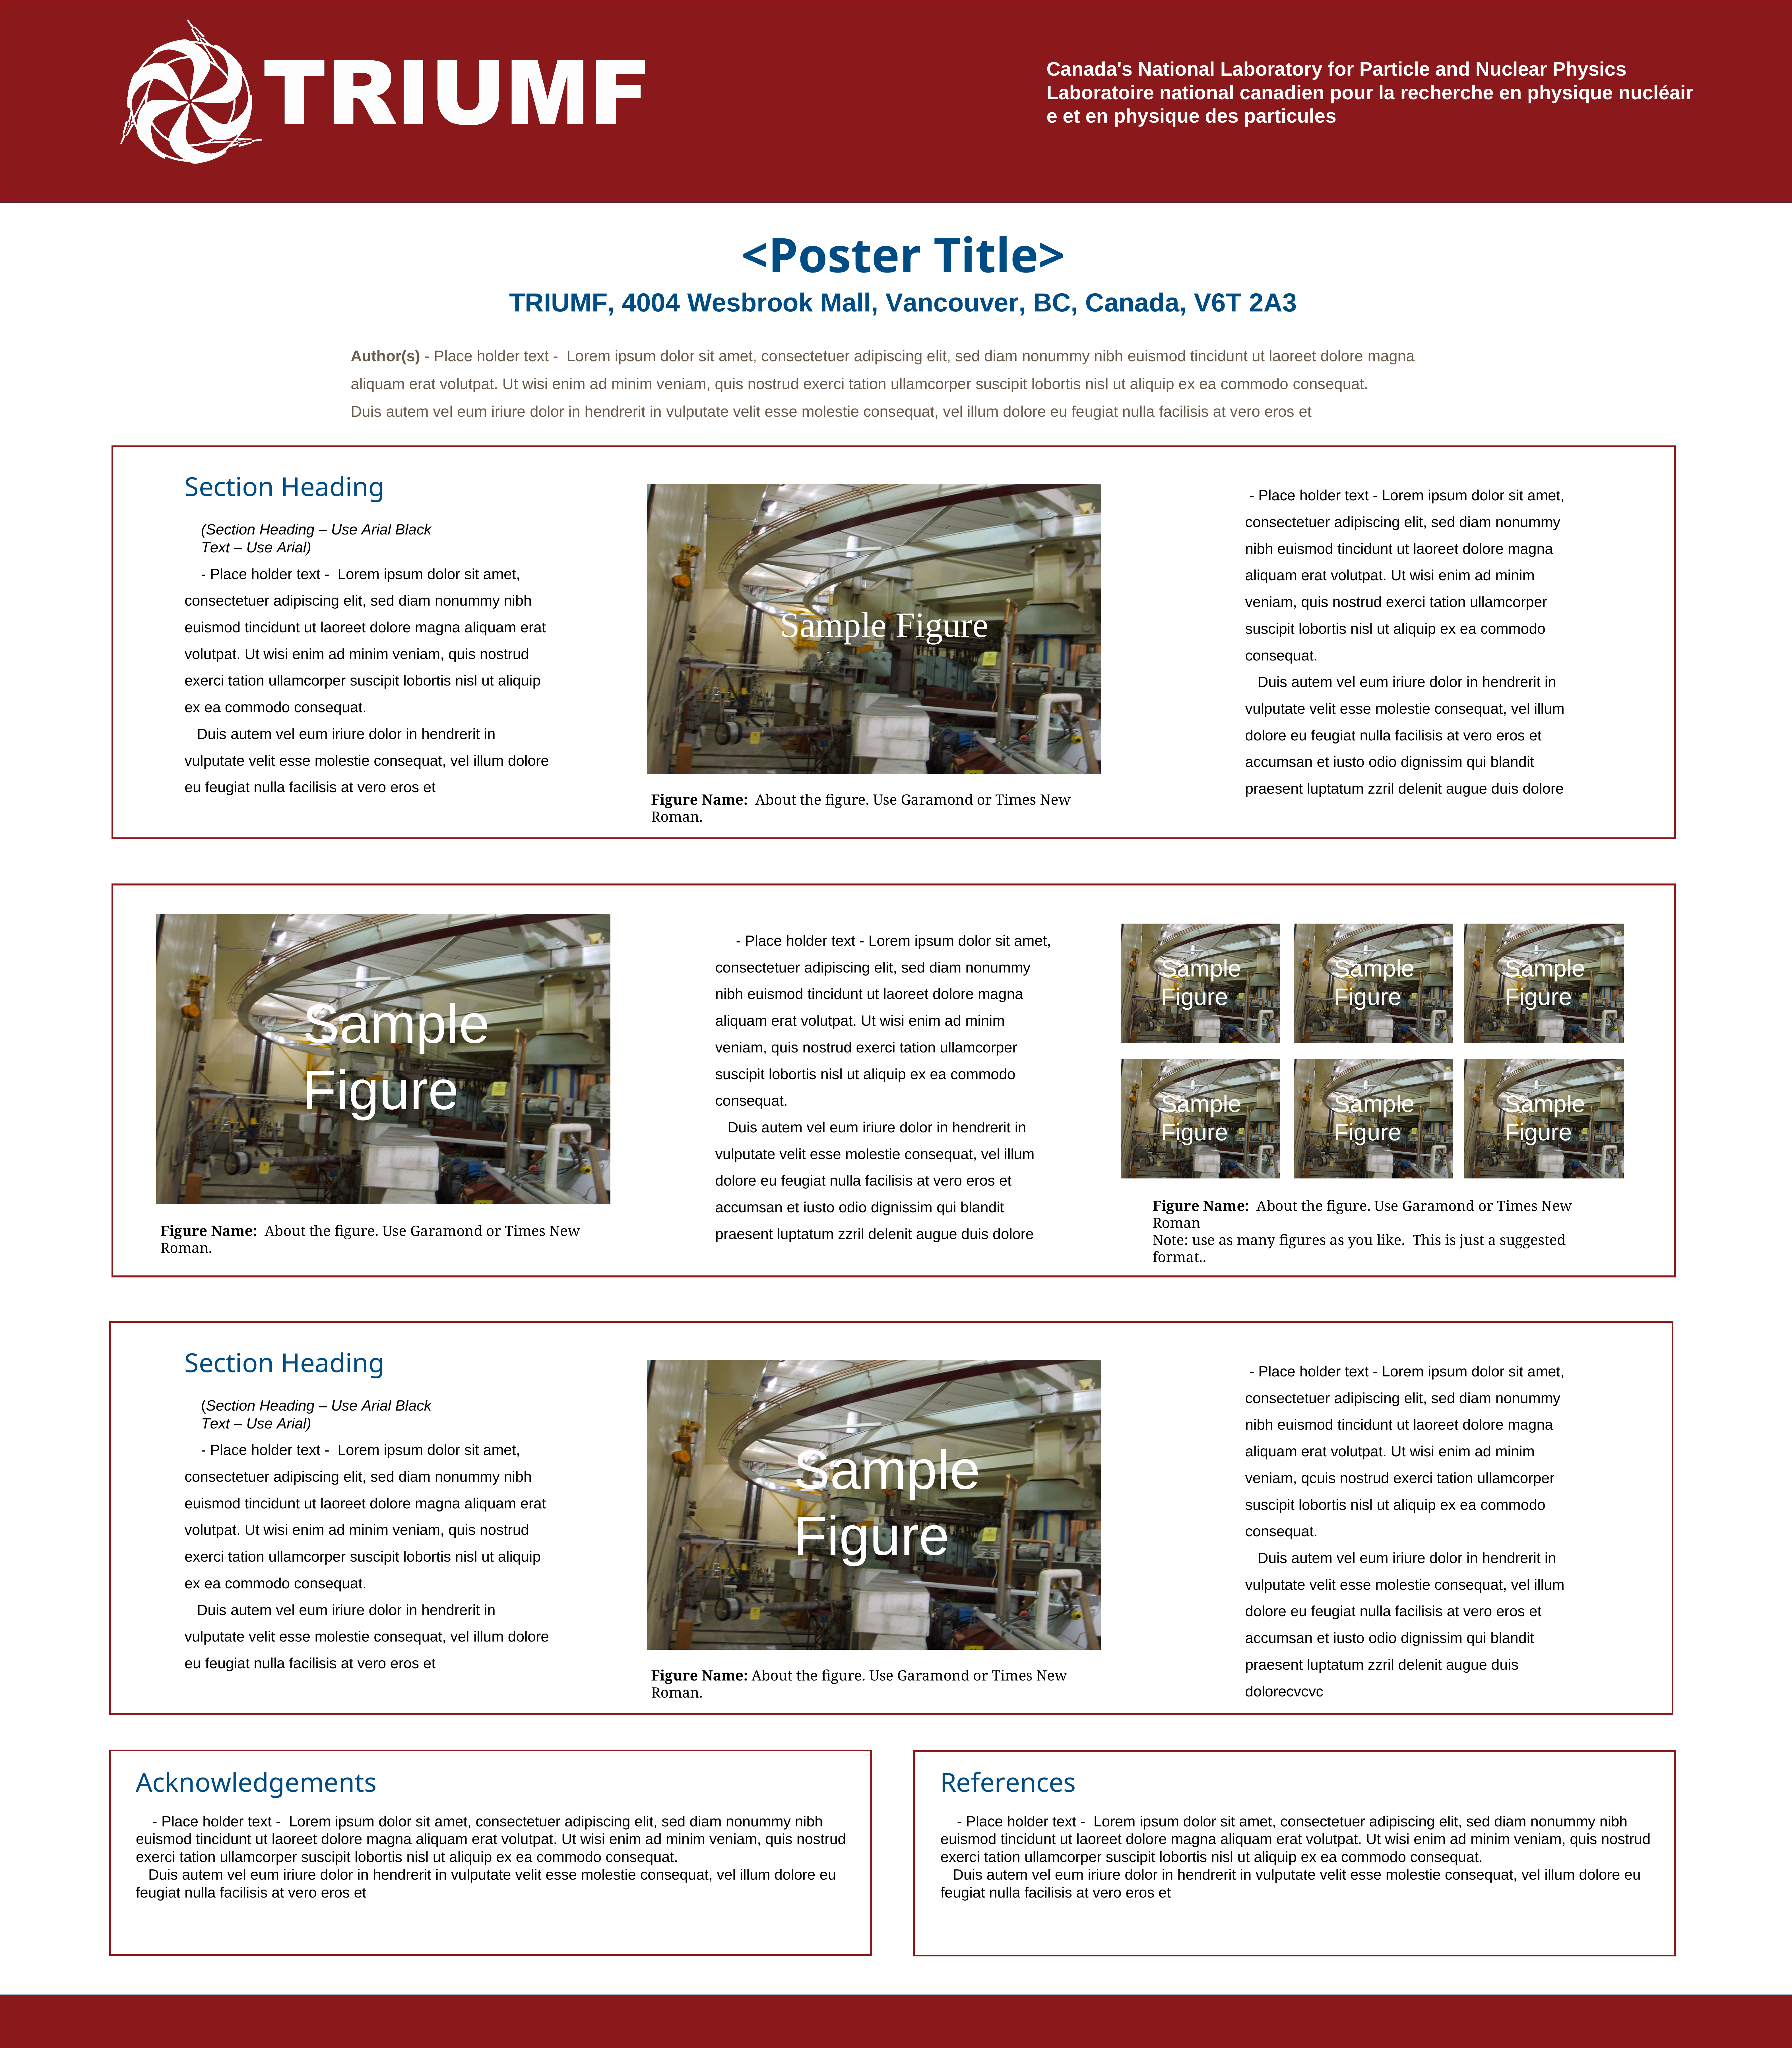

<Poster Title>
TRIUMF, 4004 Wesbrook Mall, Vancouver, BC, Canada, V6T 2A3
Author(s) - Place holder text - Lorem ipsum dolor sit amet, consectetuer adipiscing elit, sed diam nonummy nibh euismod tincidunt ut laoreet dolore magna aliquam erat volutpat. Ut wisi enim ad minim veniam, quis nostrud exerci tation ullamcorper suscipit lobortis nisl ut aliquip ex ea commodo consequat.
Duis autem vel eum iriure dolor in hendrerit in vulputate velit esse molestie consequat, vel illum dolore eu feugiat nulla facilisis at vero eros et
Section Heading
 - Place holder text - Lorem ipsum dolor sit amet, consectetuer adipiscing elit, sed diam nonummy nibh euismod tincidunt ut laoreet dolore magna aliquam erat volutpat. Ut wisi enim ad minim veniam, quis nostrud exerci tation ullamcorper suscipit lobortis nisl ut aliquip ex ea commodo consequat.
 Duis autem vel eum iriure dolor in hendrerit in vulputate velit esse molestie consequat, vel illum dolore eu feugiat nulla facilisis at vero eros et accumsan et iusto odio dignissim qui blandit praesent luptatum zzril delenit augue duis dolore
 (Section Heading – Use Arial Black
 Text – Use Arial)
 - Place holder text - Lorem ipsum dolor sit amet, consectetuer adipiscing elit, sed diam nonummy nibh euismod tincidunt ut laoreet dolore magna aliquam erat volutpat. Ut wisi enim ad minim veniam, quis nostrud exerci tation ullamcorper suscipit lobortis nisl ut aliquip ex ea commodo consequat.
 Duis autem vel eum iriure dolor in hendrerit in vulputate velit esse molestie consequat, vel illum dolore eu feugiat nulla facilisis at vero eros et
Sample Figure
Figure Name: About the figure. Use Garamond or Times New Roman.
 - Place holder text - Lorem ipsum dolor sit amet, consectetuer adipiscing elit, sed diam nonummy nibh euismod tincidunt ut laoreet dolore magna aliquam erat volutpat. Ut wisi enim ad minim veniam, quis nostrud exerci tation ullamcorper suscipit lobortis nisl ut aliquip ex ea commodo consequat.
 Duis autem vel eum iriure dolor in hendrerit in vulputate velit esse molestie consequat, vel illum dolore eu feugiat nulla facilisis at vero eros et accumsan et iusto odio dignissim qui blandit praesent luptatum zzril delenit augue duis dolore
Sample Figure
Sample Figure
Sample Figure
Sample Figure
Sample Figure
Sample Figure
Sample Figure
Figure Name: About the figure. Use Garamond or Times New Roman
Note: use as many figures as you like. This is just a suggested format..
Figure Name: About the figure. Use Garamond or Times New Roman.
Section Heading
 - Place holder text - Lorem ipsum dolor sit amet, consectetuer adipiscing elit, sed diam nonummy nibh euismod tincidunt ut laoreet dolore magna aliquam erat volutpat. Ut wisi enim ad minim veniam, qcuis nostrud exerci tation ullamcorper suscipit lobortis nisl ut aliquip ex ea commodo consequat.
 Duis autem vel eum iriure dolor in hendrerit in vulputate velit esse molestie consequat, vel illum dolore eu feugiat nulla facilisis at vero eros et accumsan et iusto odio dignissim qui blandit praesent luptatum zzril delenit augue duis dolorecvcvc
 (Section Heading – Use Arial Black
 Text – Use Arial)
 - Place holder text - Lorem ipsum dolor sit amet, consectetuer adipiscing elit, sed diam nonummy nibh euismod tincidunt ut laoreet dolore magna aliquam erat volutpat. Ut wisi enim ad minim veniam, quis nostrud exerci tation ullamcorper suscipit lobortis nisl ut aliquip ex ea commodo consequat.
 Duis autem vel eum iriure dolor in hendrerit in vulputate velit esse molestie consequat, vel illum dolore eu feugiat nulla facilisis at vero eros et
Sample Figure
Sample Figure
Figure Name: About the figure. Use Garamond or Times New Roman.
Acknowledgements
References
 - Place holder text - Lorem ipsum dolor sit amet, consectetuer adipiscing elit, sed diam nonummy nibh euismod tincidunt ut laoreet dolore magna aliquam erat volutpat. Ut wisi enim ad minim veniam, quis nostrud exerci tation ullamcorper suscipit lobortis nisl ut aliquip ex ea commodo consequat.
 Duis autem vel eum iriure dolor in hendrerit in vulputate velit esse molestie consequat, vel illum dolore eu feugiat nulla facilisis at vero eros et
 - Place holder text - Lorem ipsum dolor sit amet, consectetuer adipiscing elit, sed diam nonummy nibh euismod tincidunt ut laoreet dolore magna aliquam erat volutpat. Ut wisi enim ad minim veniam, quis nostrud exerci tation ullamcorper suscipit lobortis nisl ut aliquip ex ea commodo consequat.
 Duis autem vel eum iriure dolor in hendrerit in vulputate velit esse molestie consequat, vel illum dolore eu feugiat nulla facilisis at vero eros et